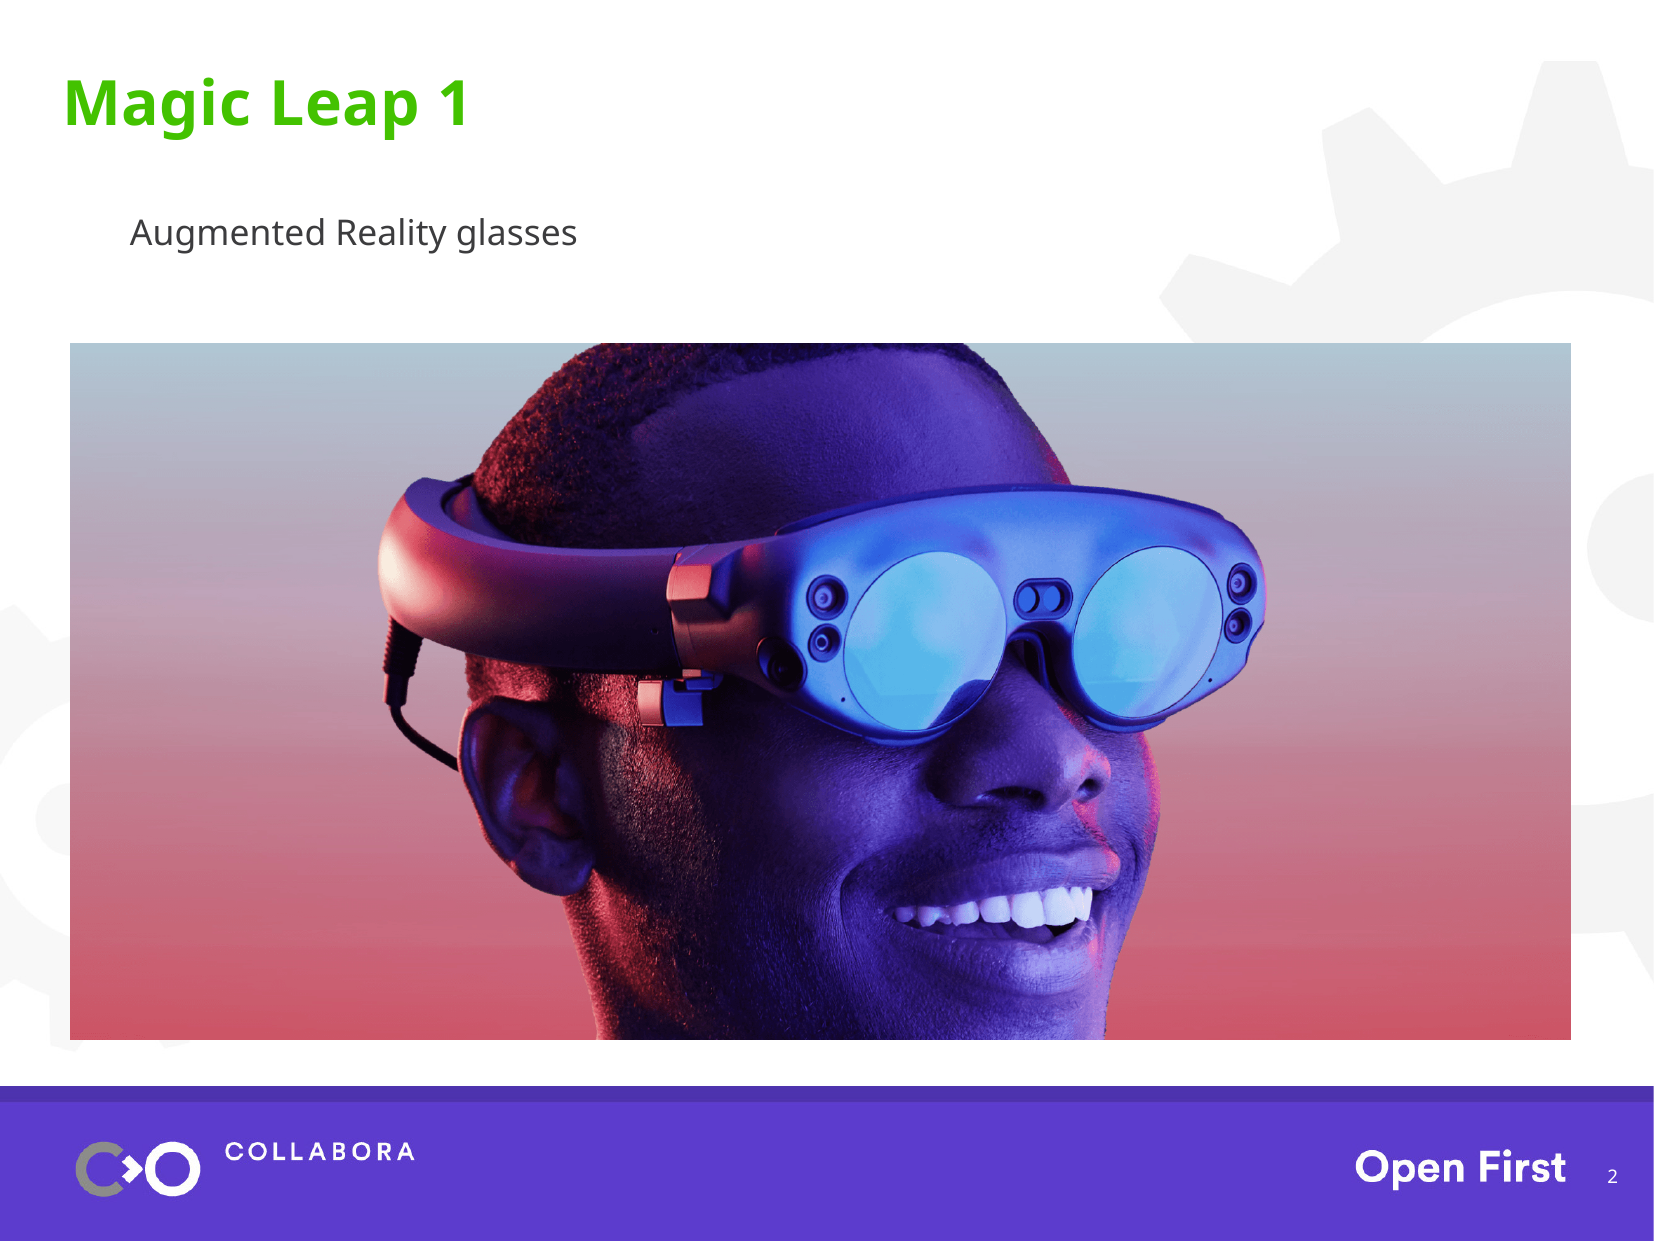

# Magic Leap 1
Augmented Reality glasses